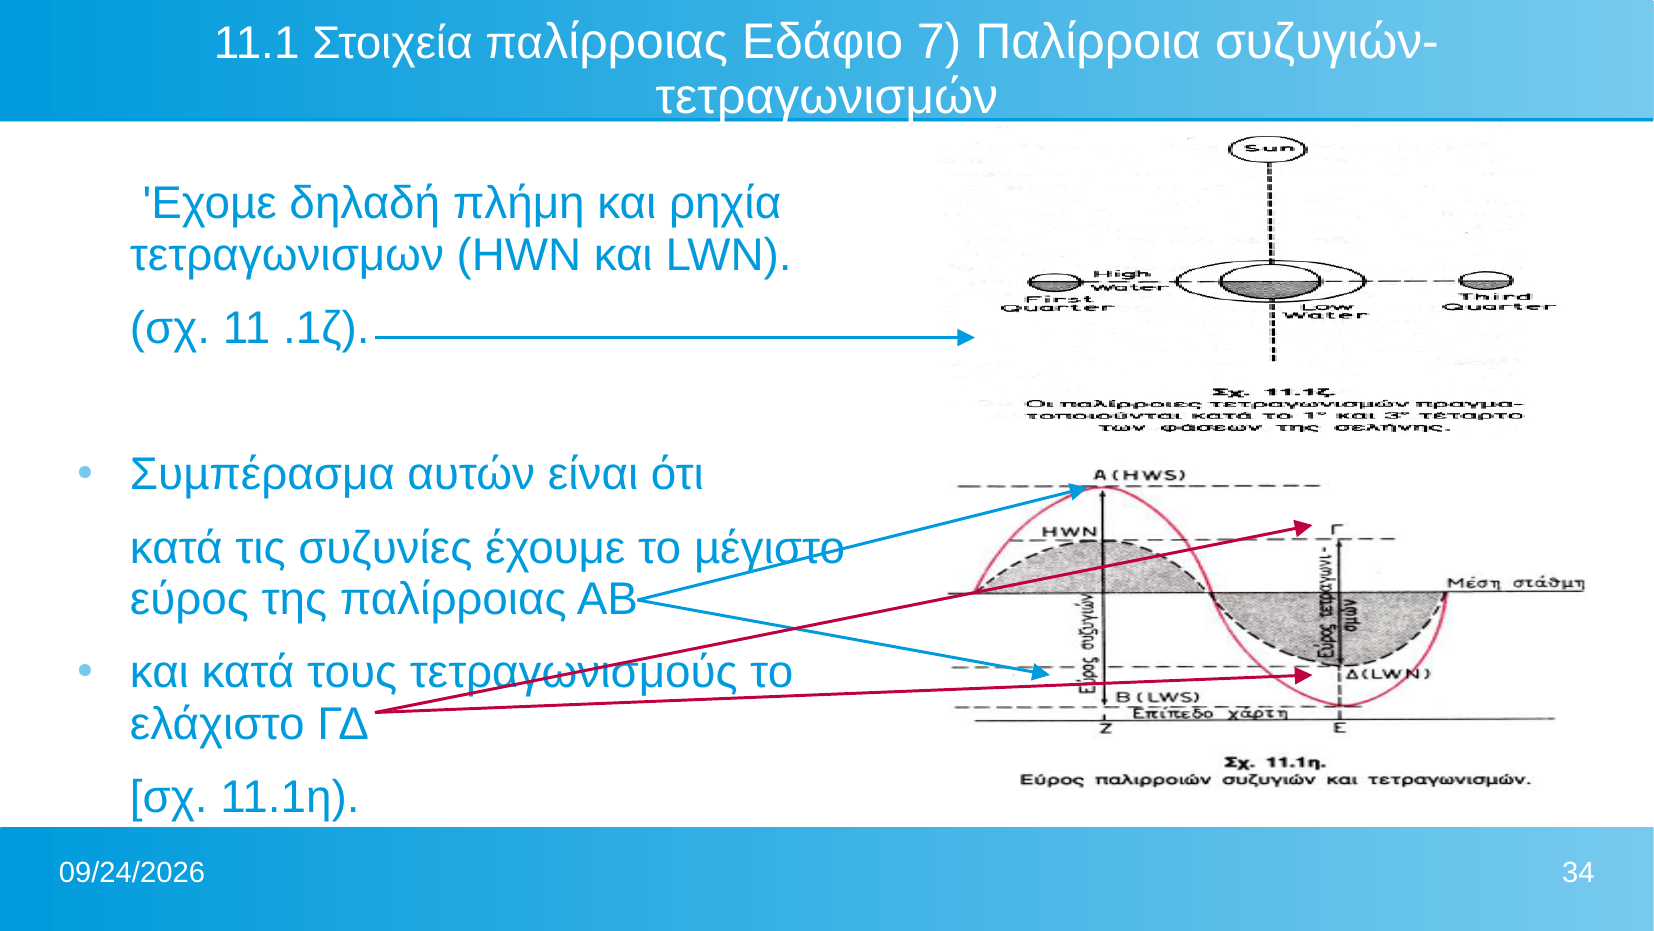

# 11.1 Στοιχεία παλίρροιας Εδάφιο 7) Παλίρροια συζυγιών-τετραγωνισμών
 'Εχοµε δηλαδή πλήμη και ρηχία τετραγωνισμων (HWN και LWN).
(σχ. 11 .1ζ).
Συµπέρασμα αυτών είναι ότι
κατά τις συζυνίες έχουμε το µέγιστο εύρος της παλίρροιας ΑΒ
και κατά τους τετραγωνισμούς το ελάχιστο ΓΔ
[σχ. 11.1η).
34